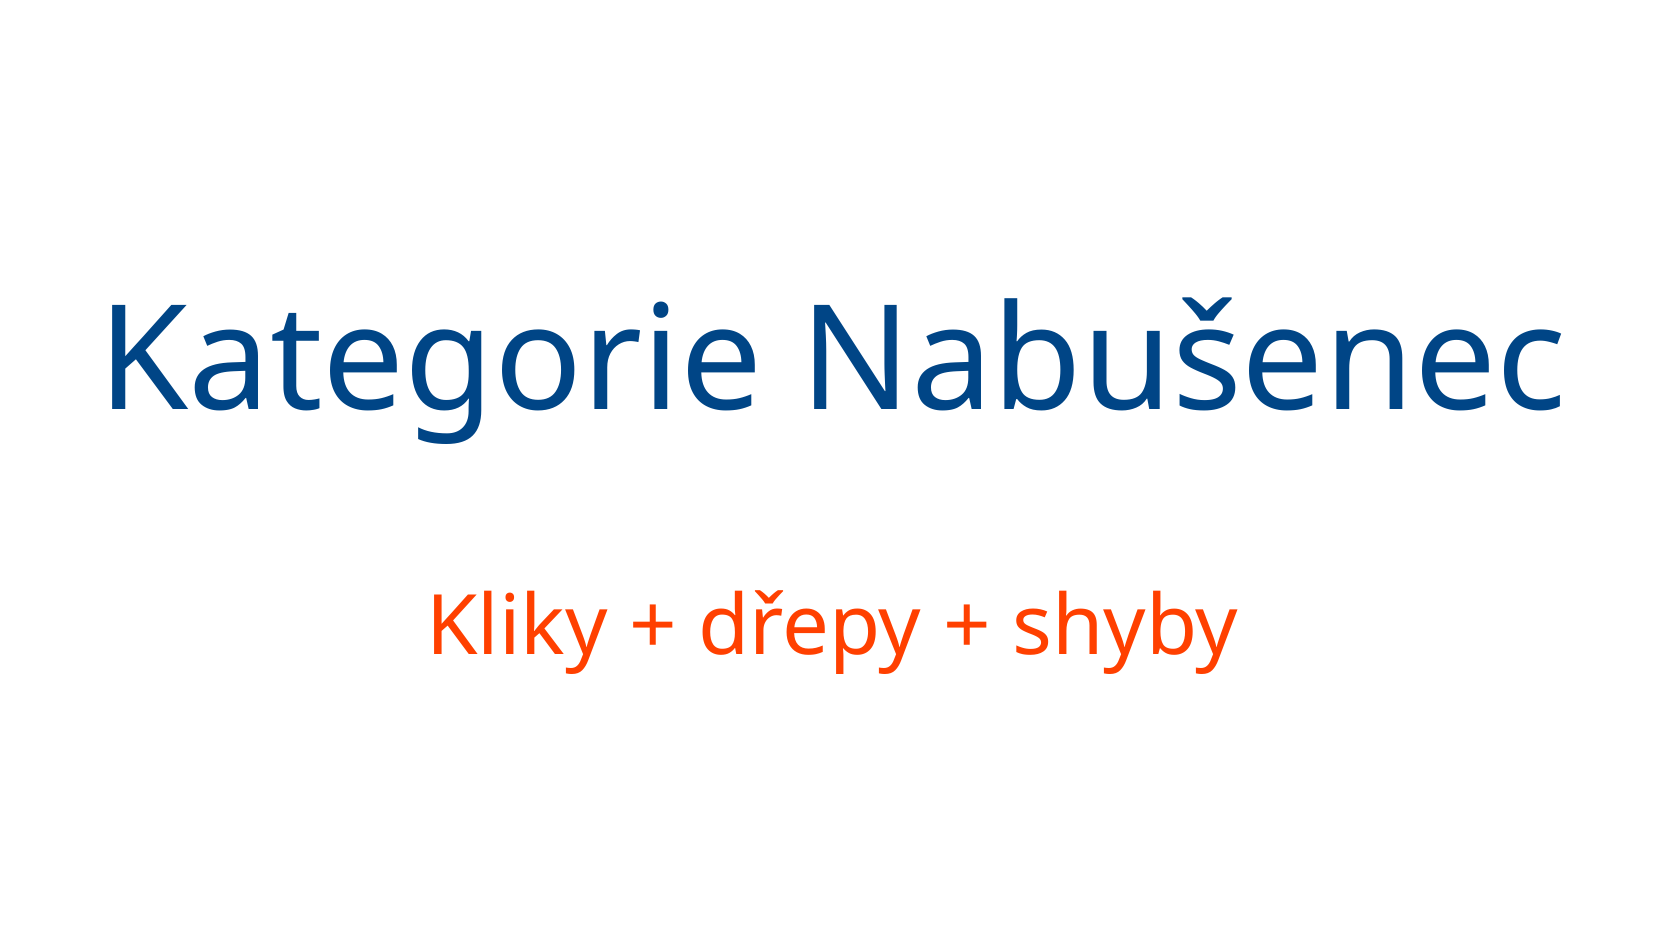

# Kategorie Nabušenec
Kliky + dřepy + shyby